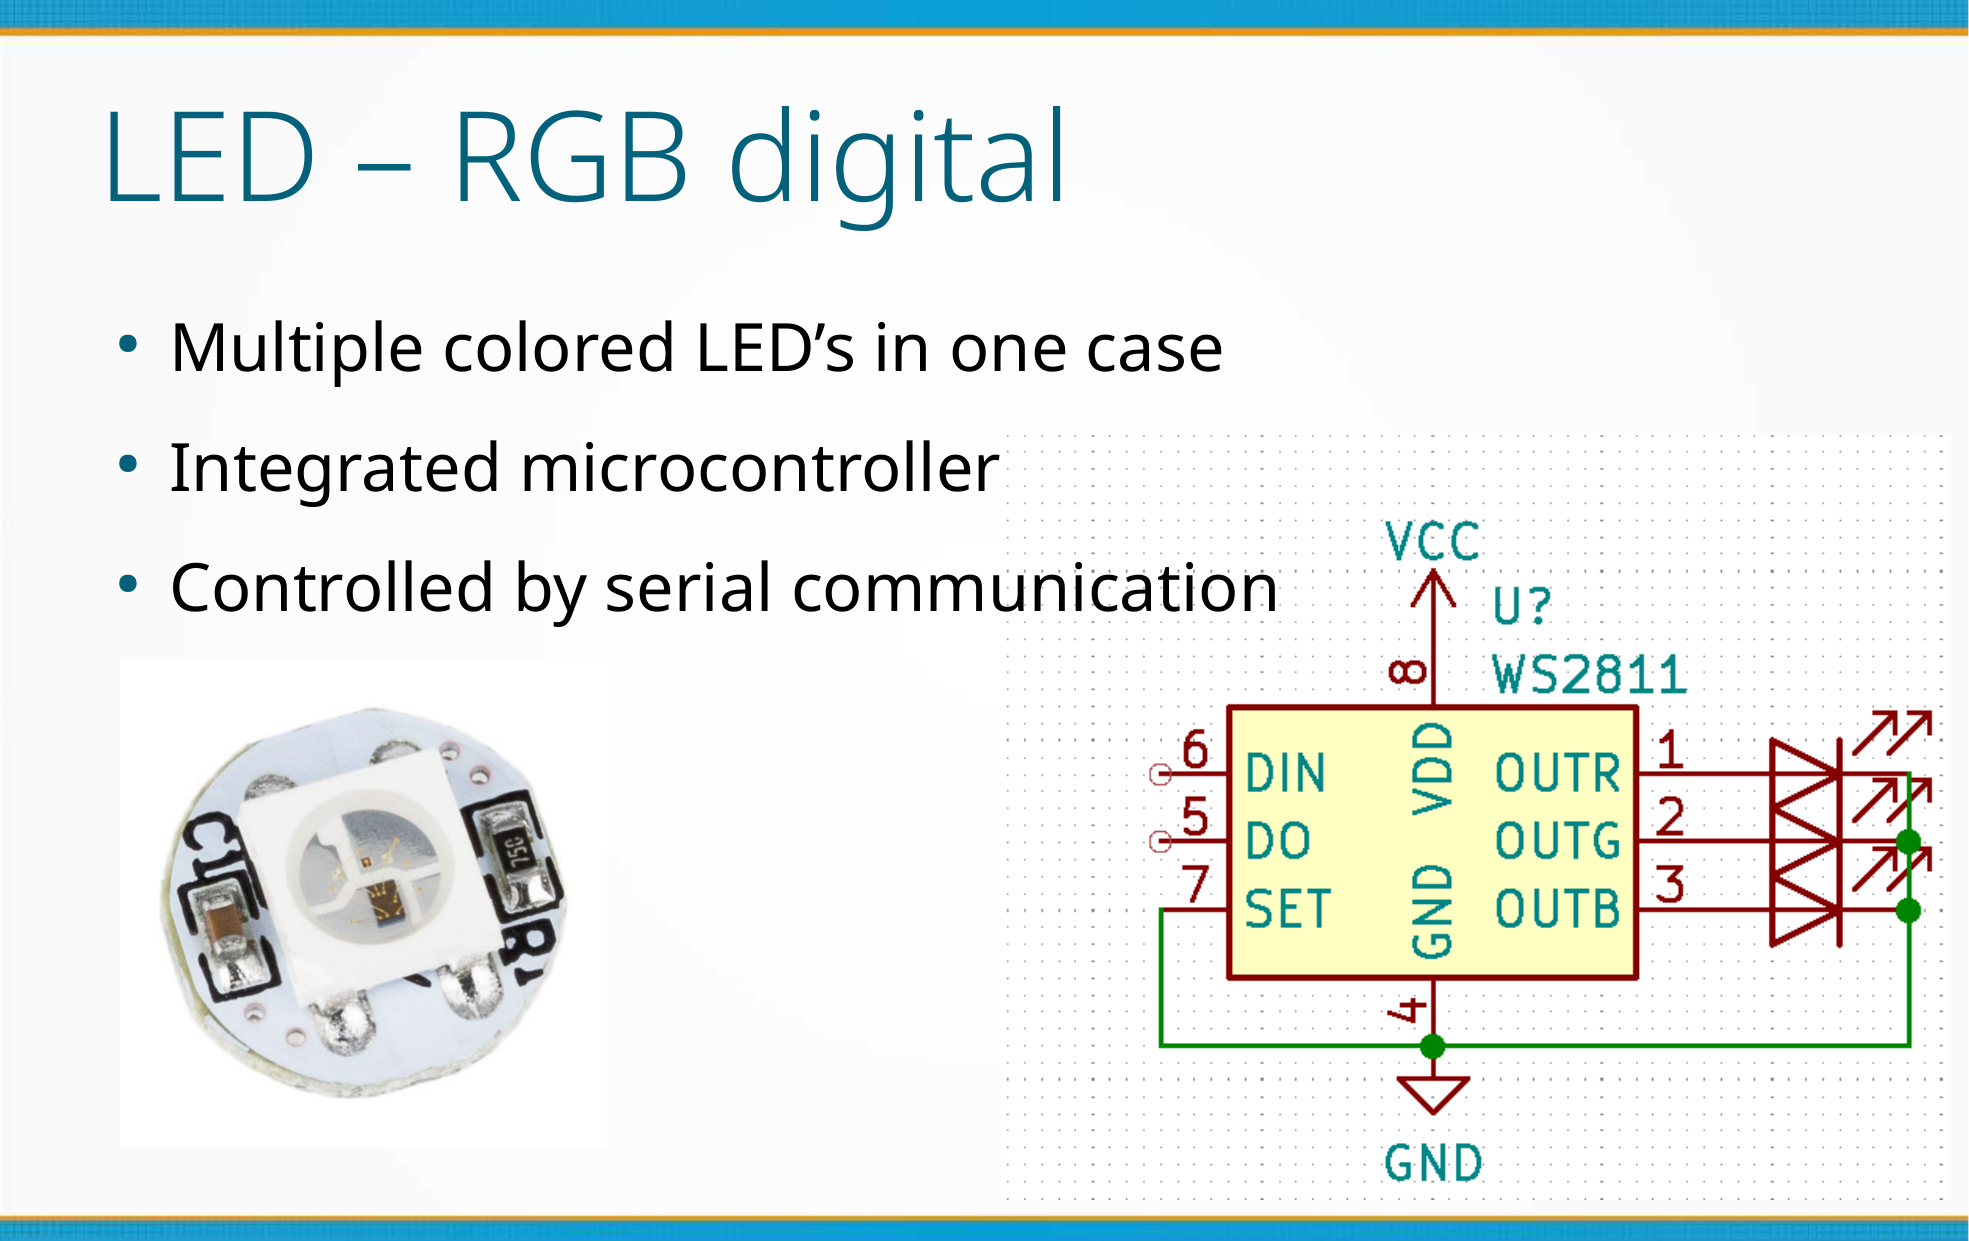

# LED – RGB digital
Multiple colored LED’s in one case
Integrated microcontroller
Controlled by serial communication